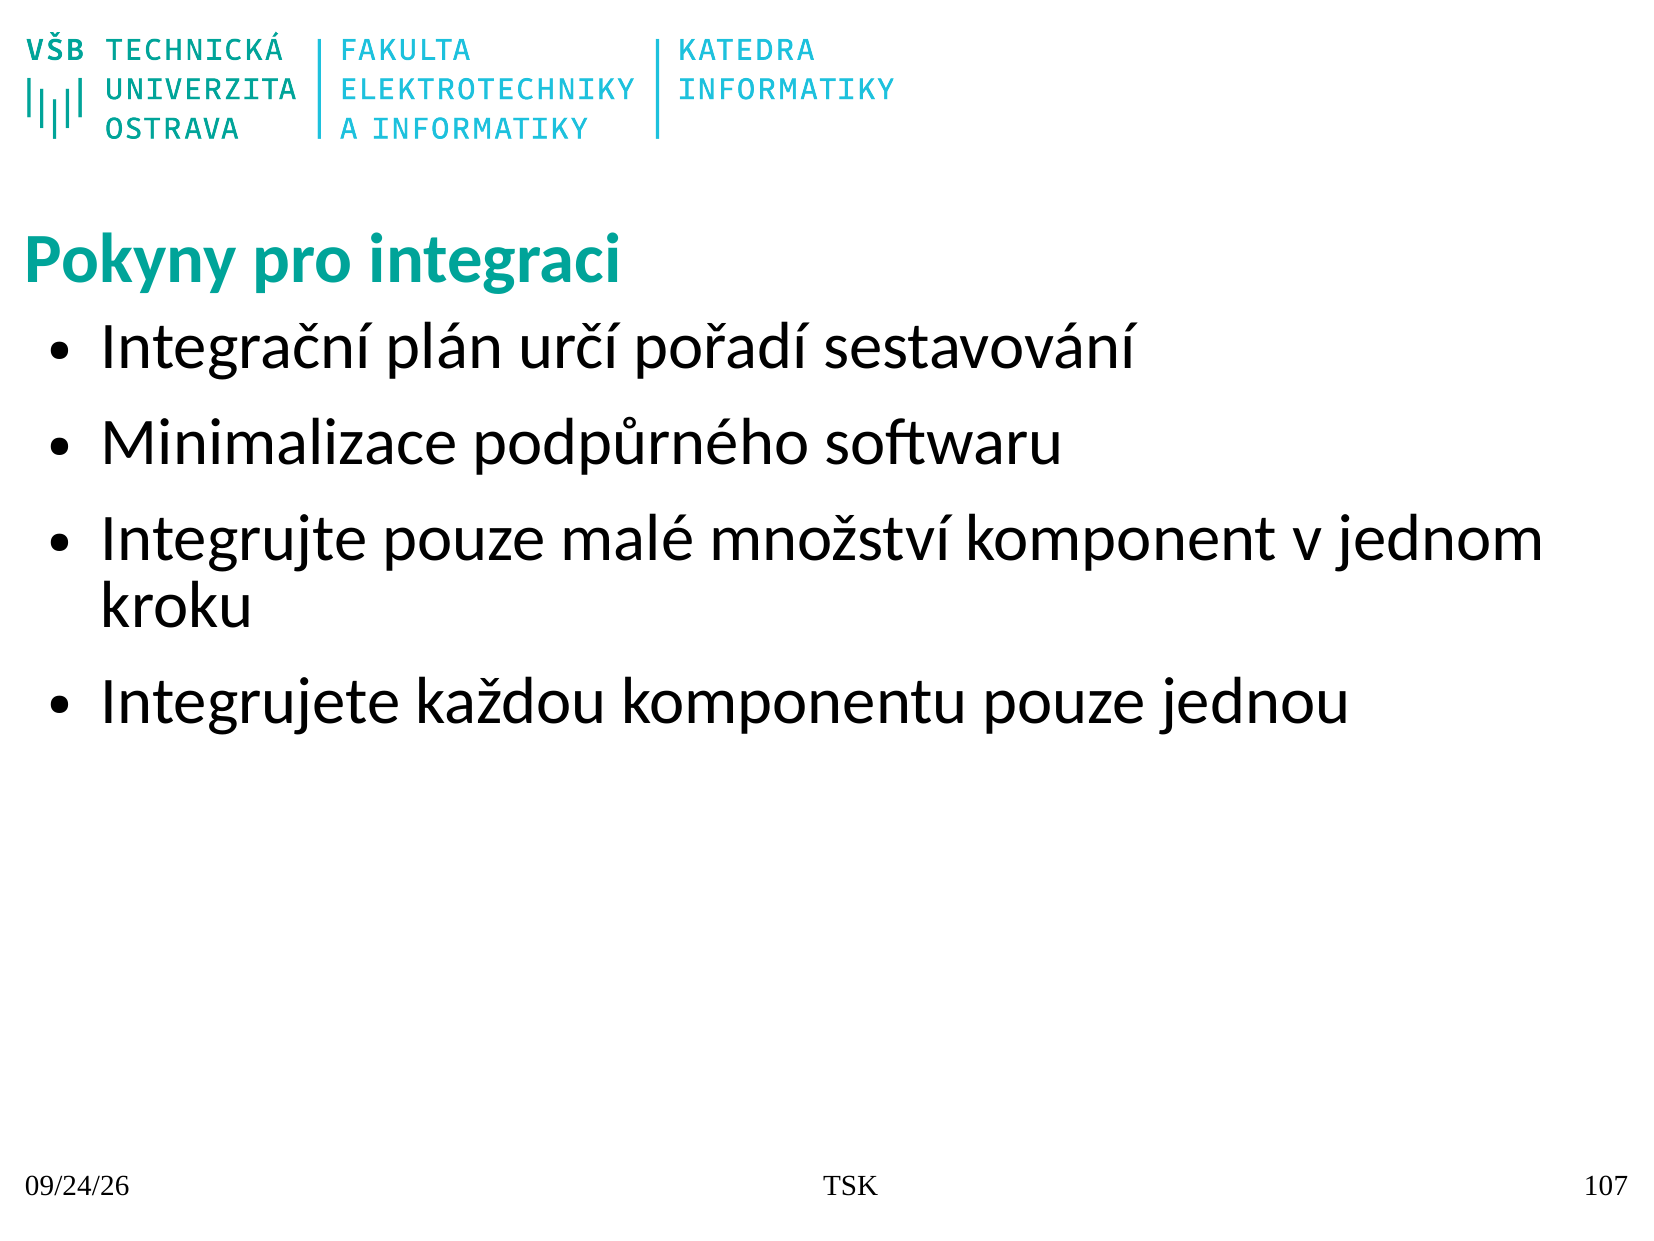

# Pokyny pro integraci
Integrační plán určí pořadí sestavování
Minimalizace podpůrného softwaru
Integrujte pouze malé množství komponent v jednom kroku
Integrujete každou komponentu pouze jednou
TSK
107